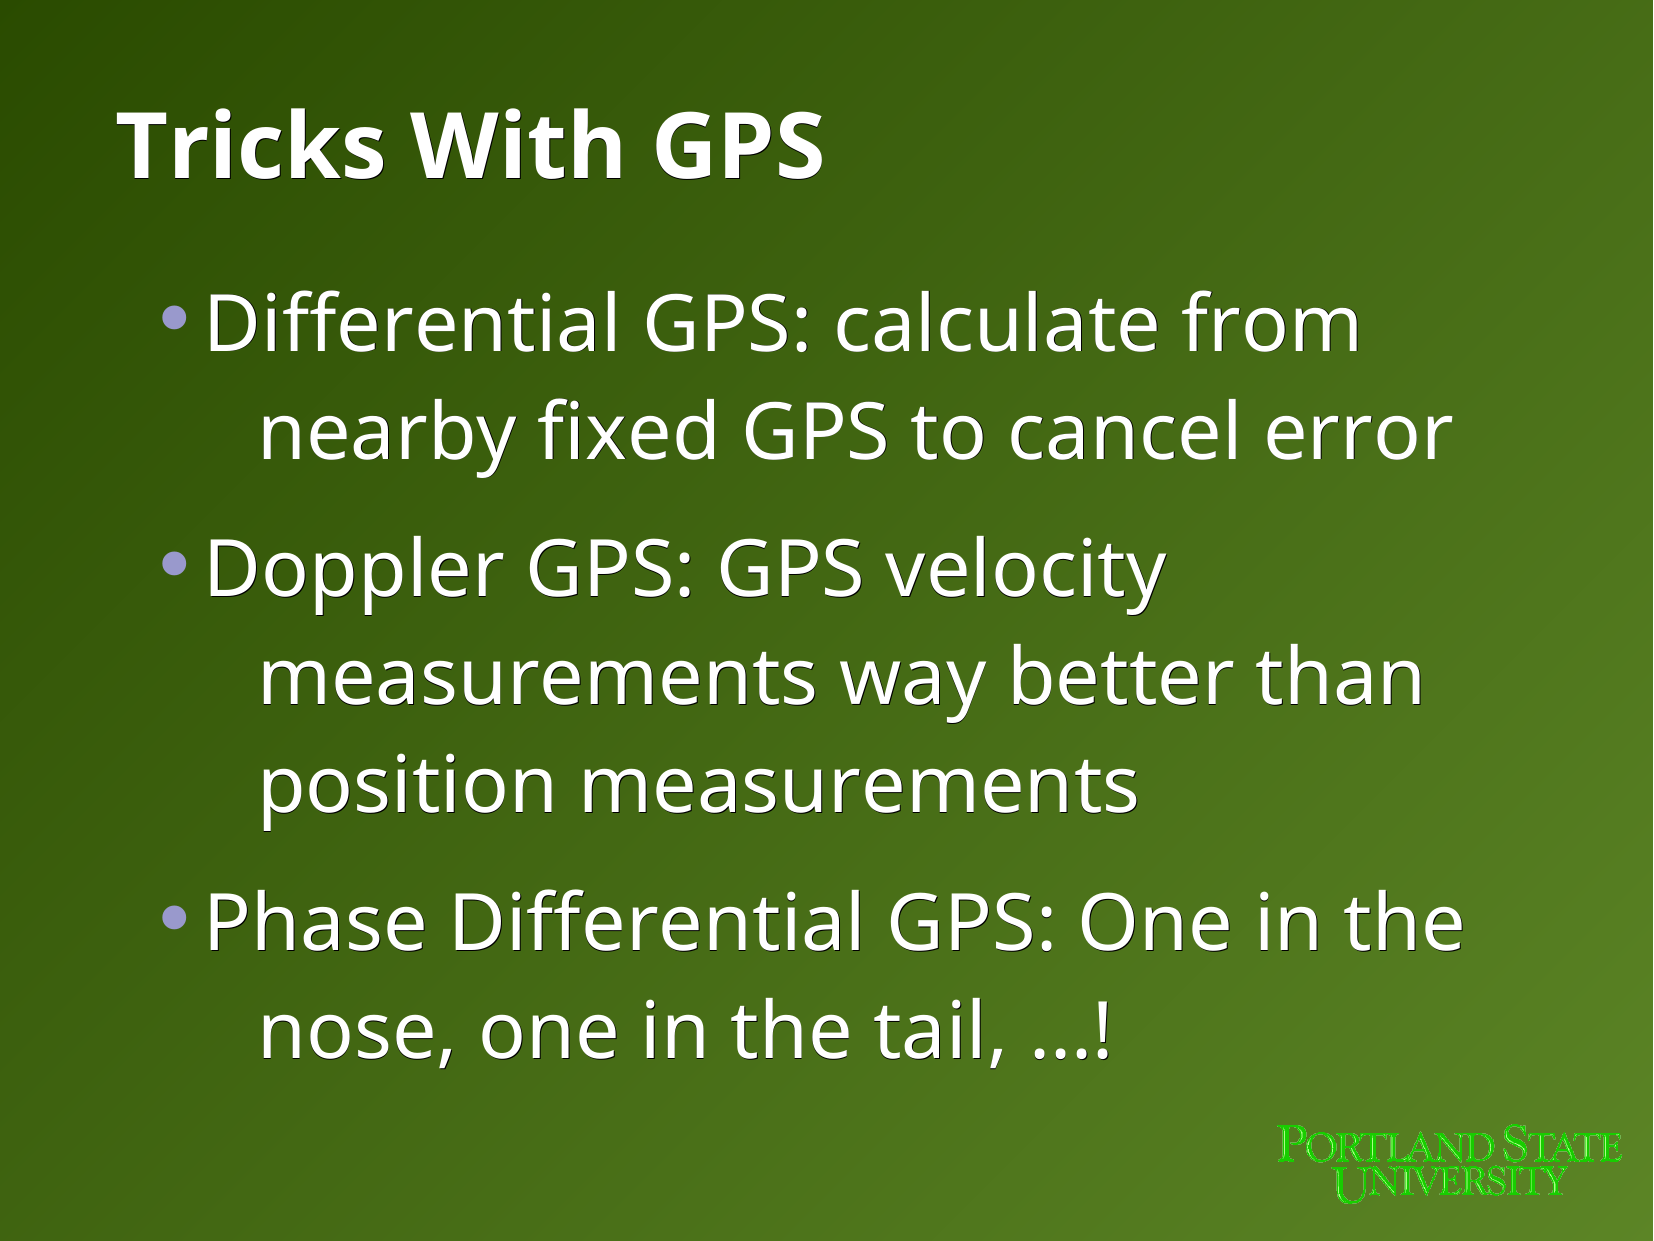

# Tricks With GPS
Differential GPS: calculate from nearby fixed GPS to cancel error
Doppler GPS: GPS velocity measurements way better than position measurements
Phase Differential GPS: One in the nose, one in the tail, ...!